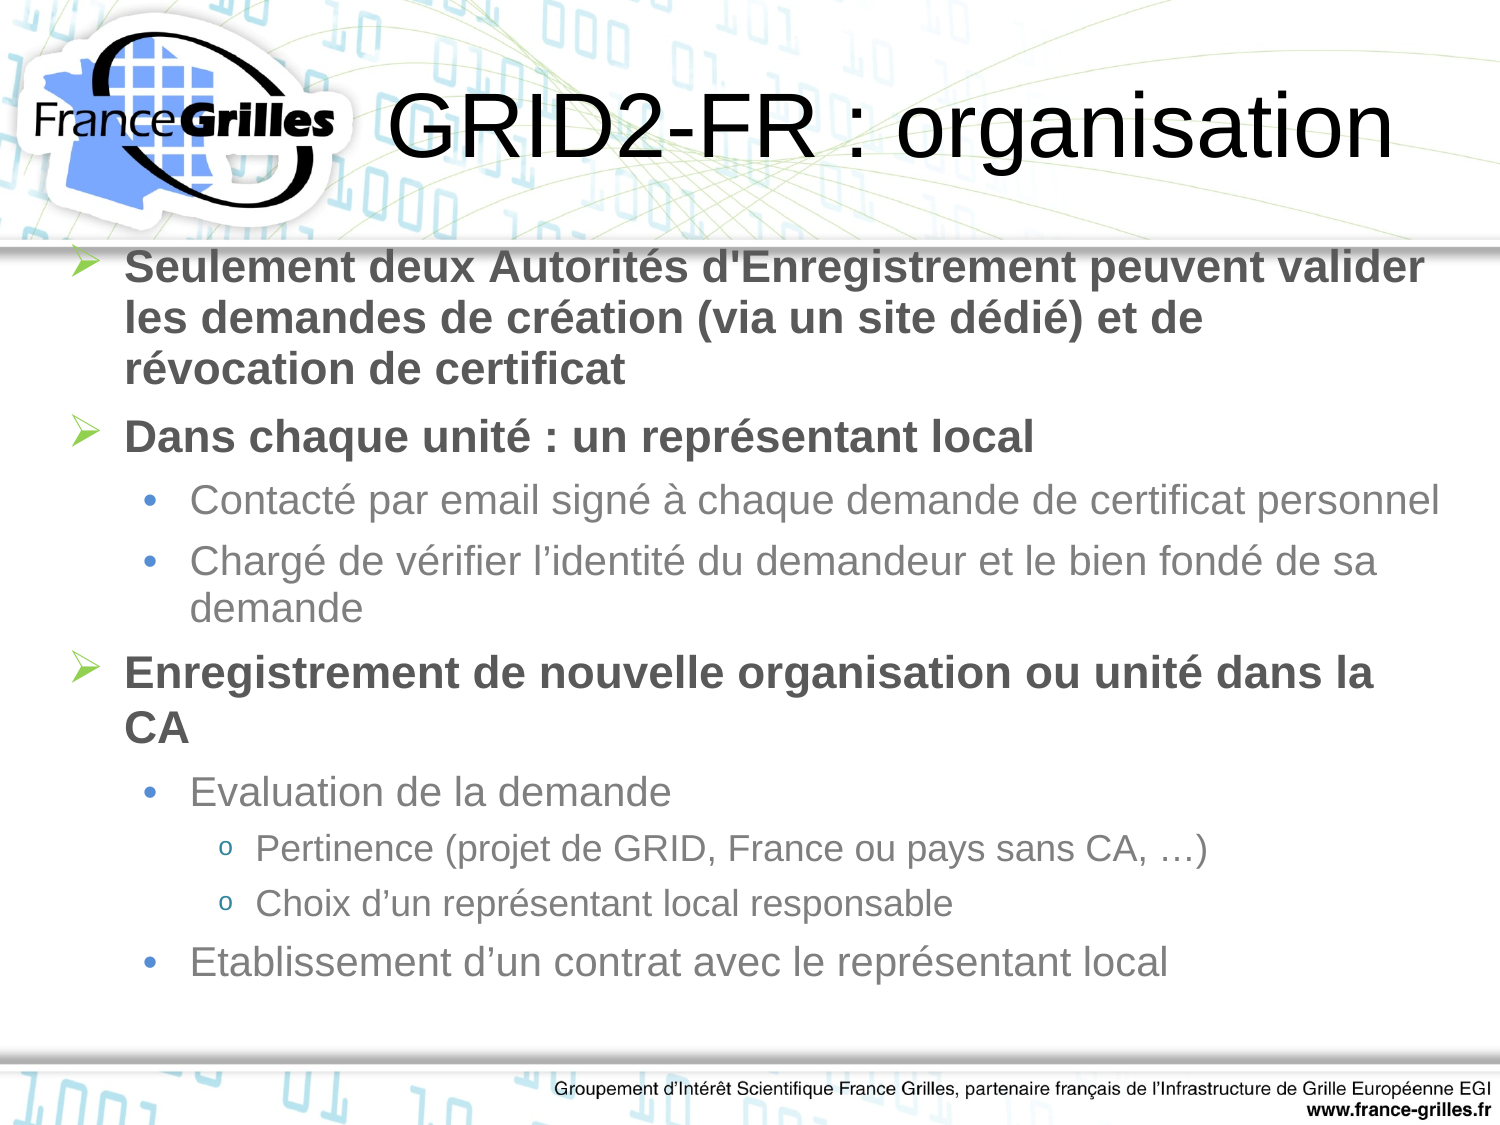

# GRID2-FR : organisation
Seulement deux Autorités d'Enregistrement peuvent valider les demandes de création (via un site dédié) et de révocation de certificat
Dans chaque unité : un représentant local
Contacté par email signé à chaque demande de certificat personnel
Chargé de vérifier l’identité du demandeur et le bien fondé de sa demande
Enregistrement de nouvelle organisation ou unité dans la CA
Evaluation de la demande
Pertinence (projet de GRID, France ou pays sans CA, …)
Choix d’un représentant local responsable
Etablissement d’un contrat avec le représentant local